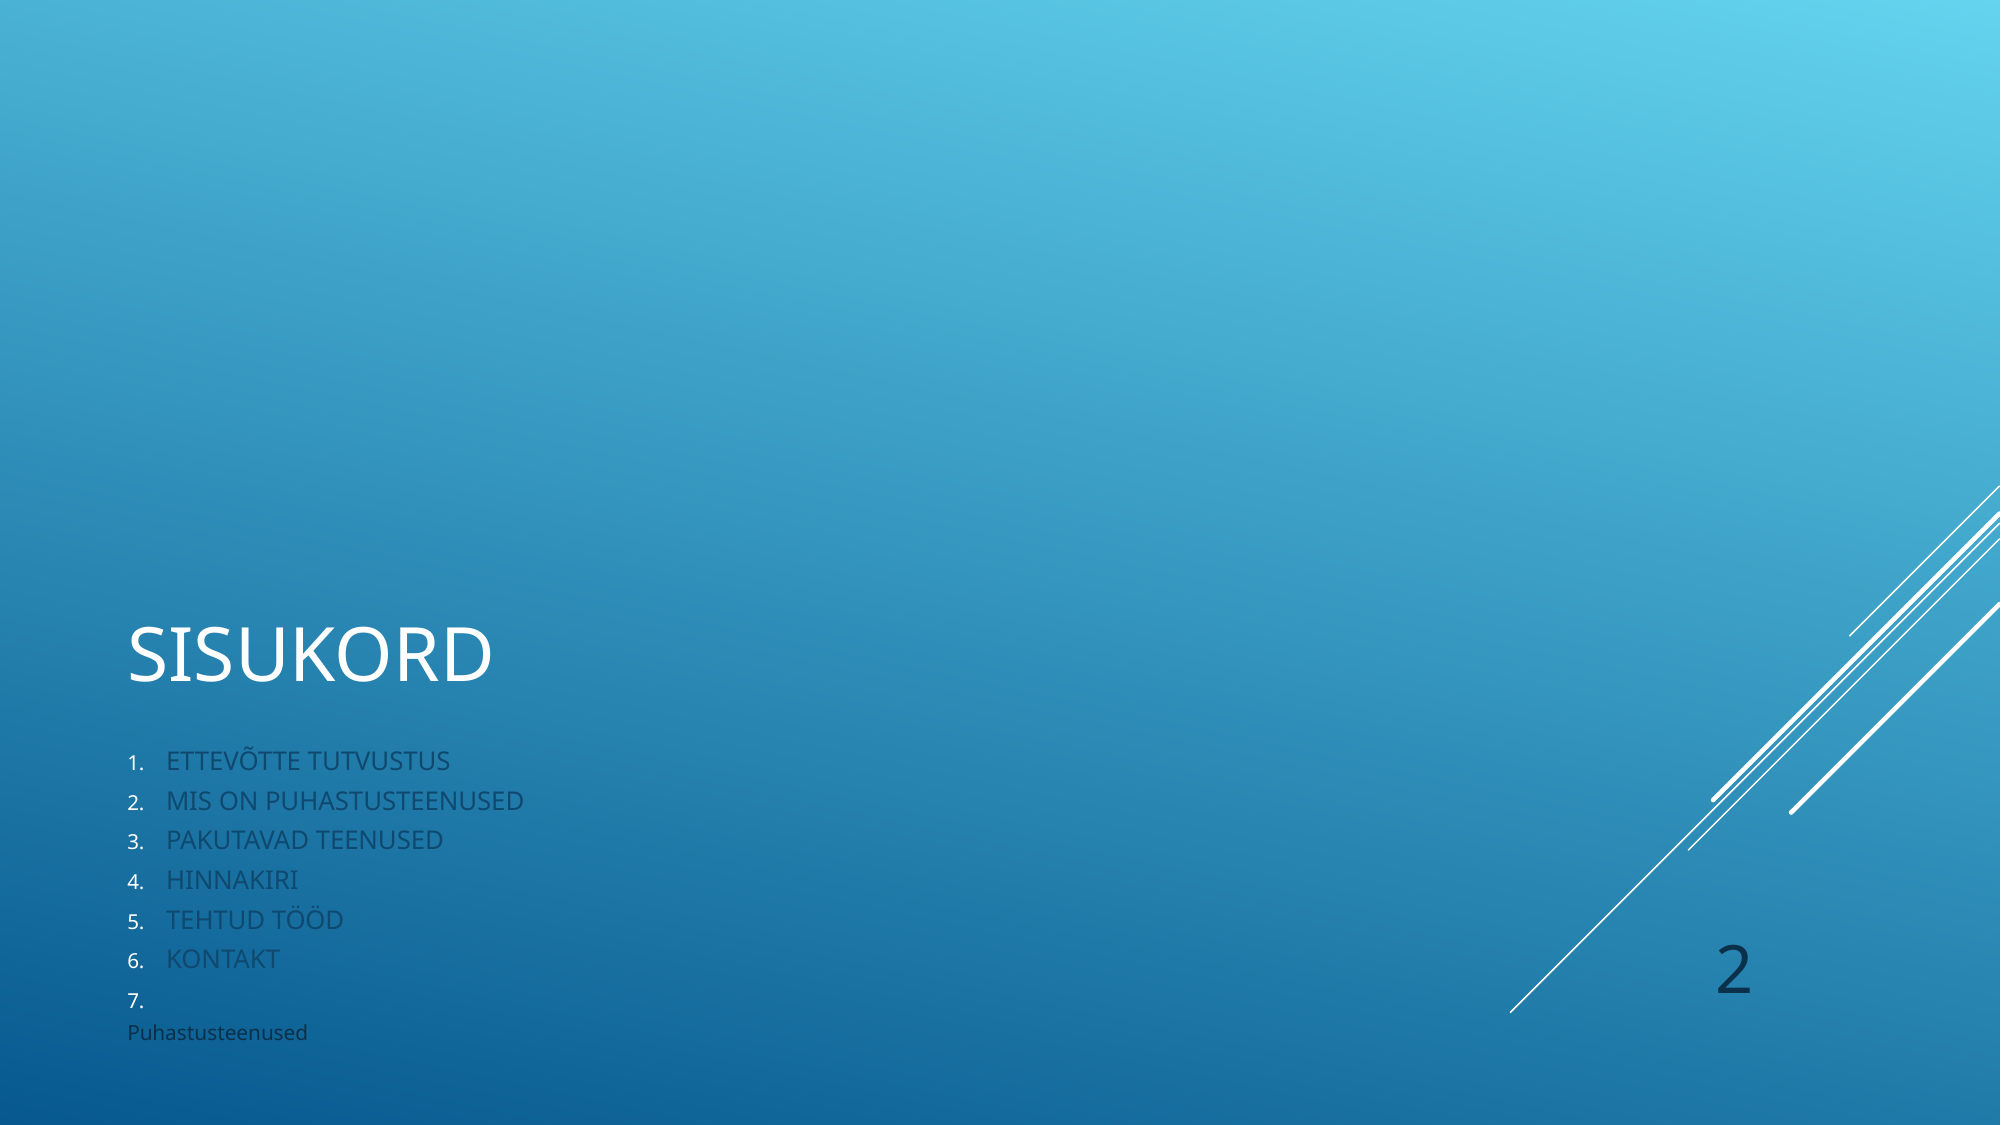

# SISUKORD
ETTEVÕTTE TUTVUSTUS
MIS ON PUHASTUSTEENUSED
PAKUTAVAD TEENUSED
HINNAKIRI
TEHTUD TÖÖD
KONTAKT
Puhastusteenused